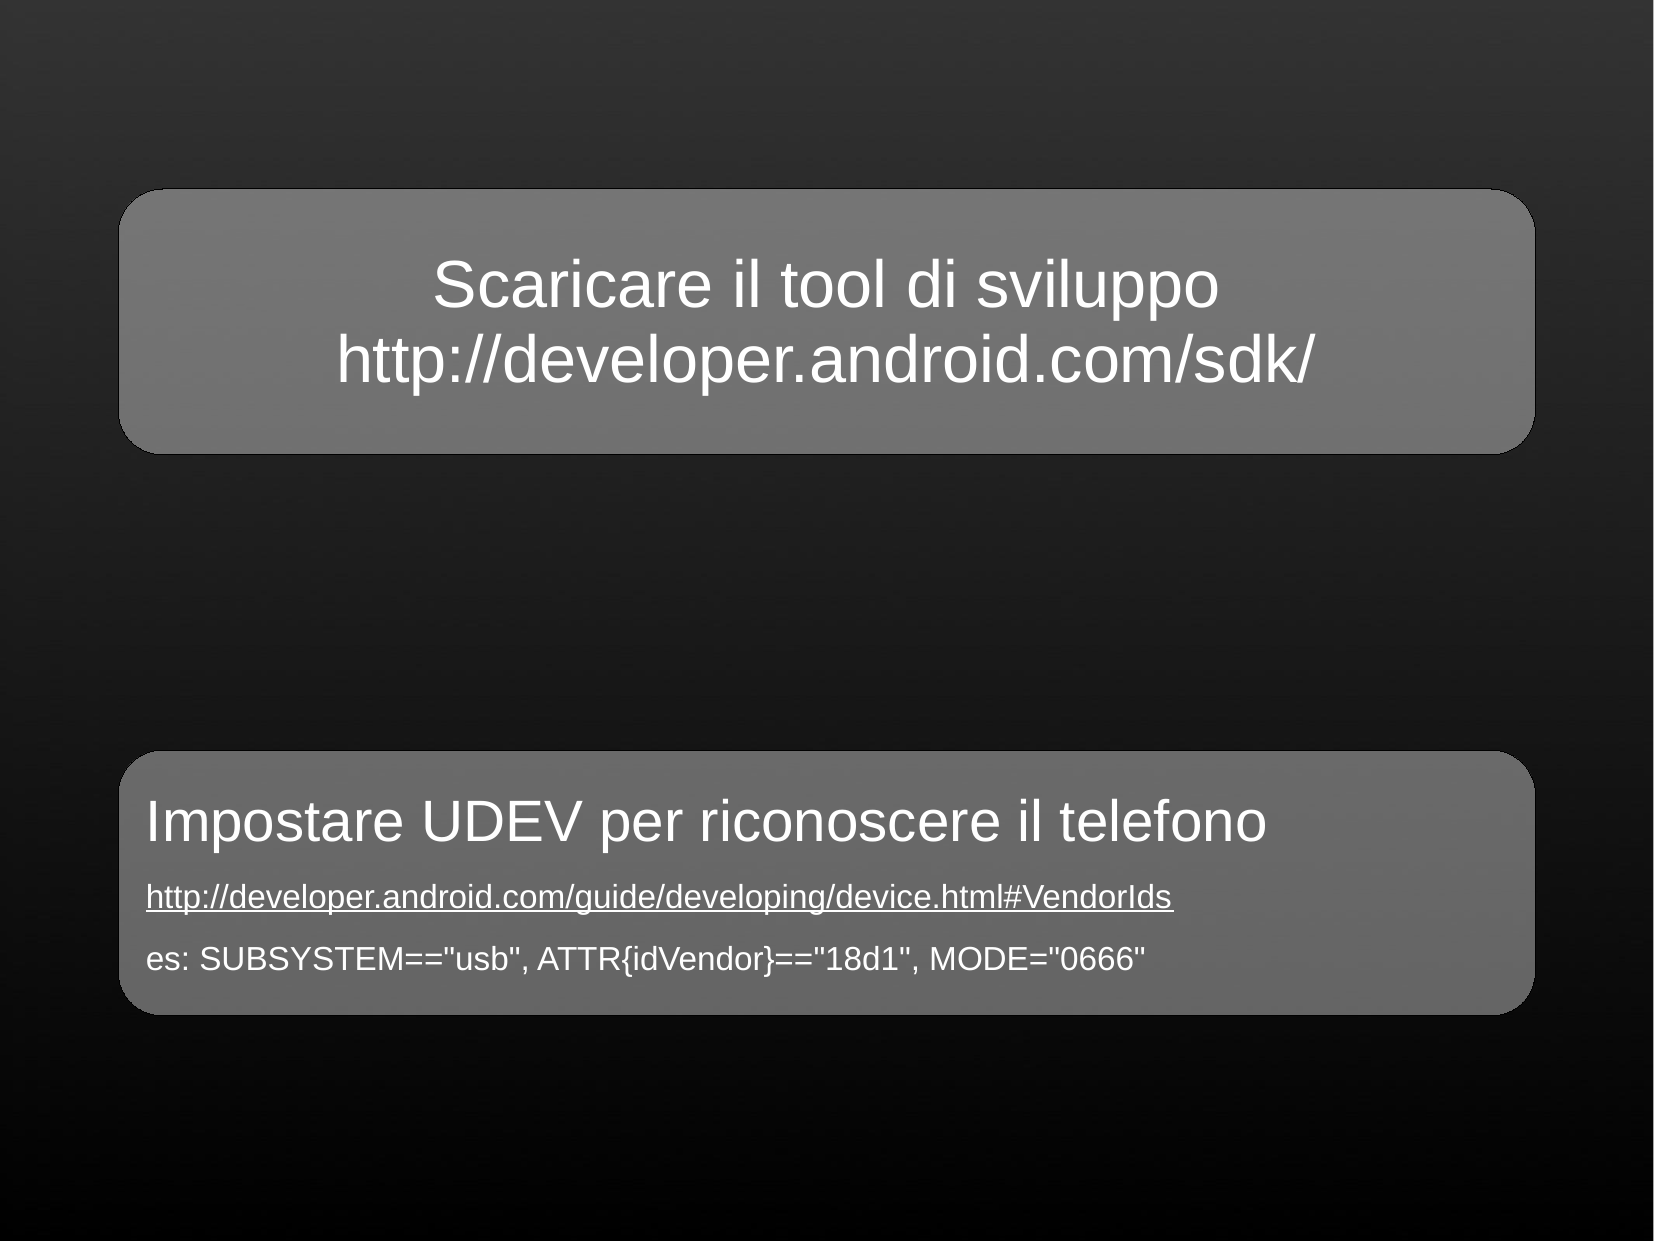

Scaricare il tool di sviluppo
http://developer.android.com/sdk/
Impostare UDEV per riconoscere il telefono
http://developer.android.com/guide/developing/device.html#VendorIds
es: SUBSYSTEM=="usb", ATTR{idVendor}=="18d1", MODE="0666"